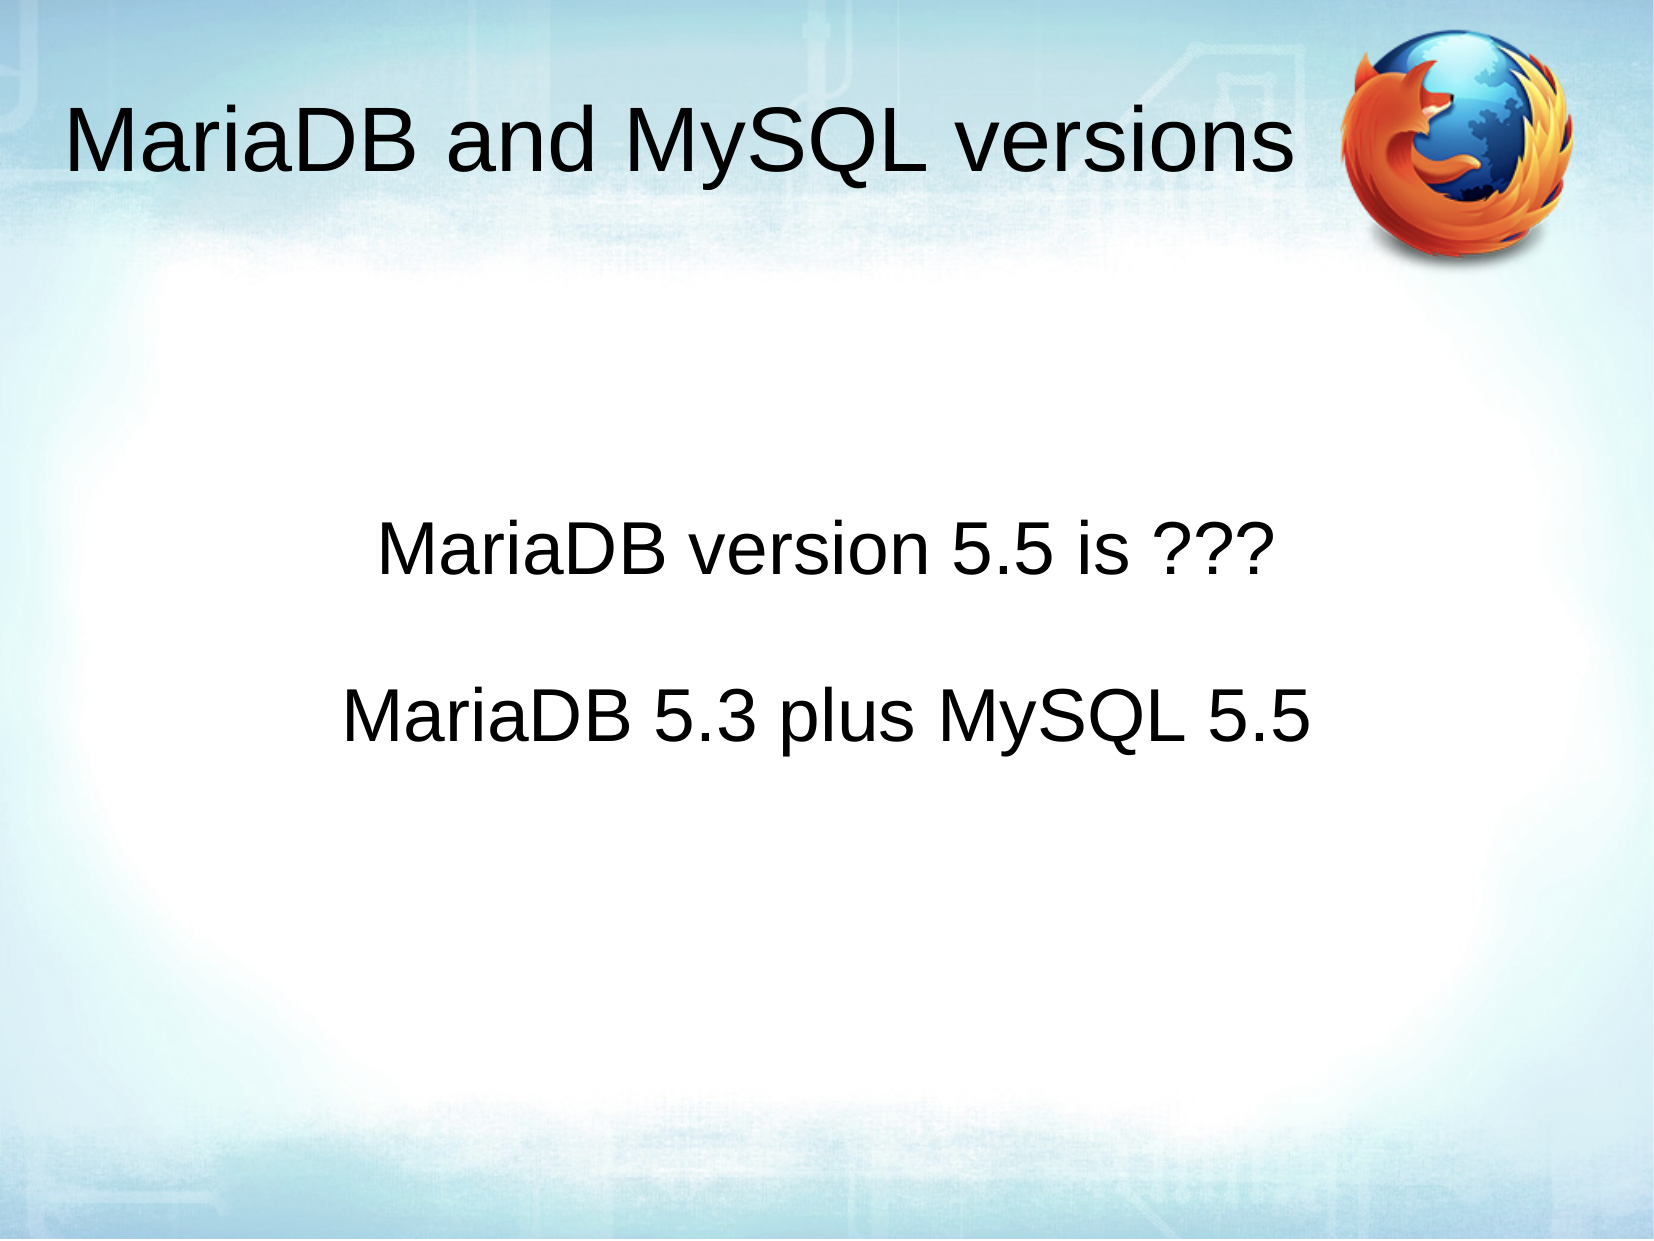

# MariaDB and MySQL versions
MariaDB version 5.5 is ???
MariaDB 5.3 plus MySQL 5.5